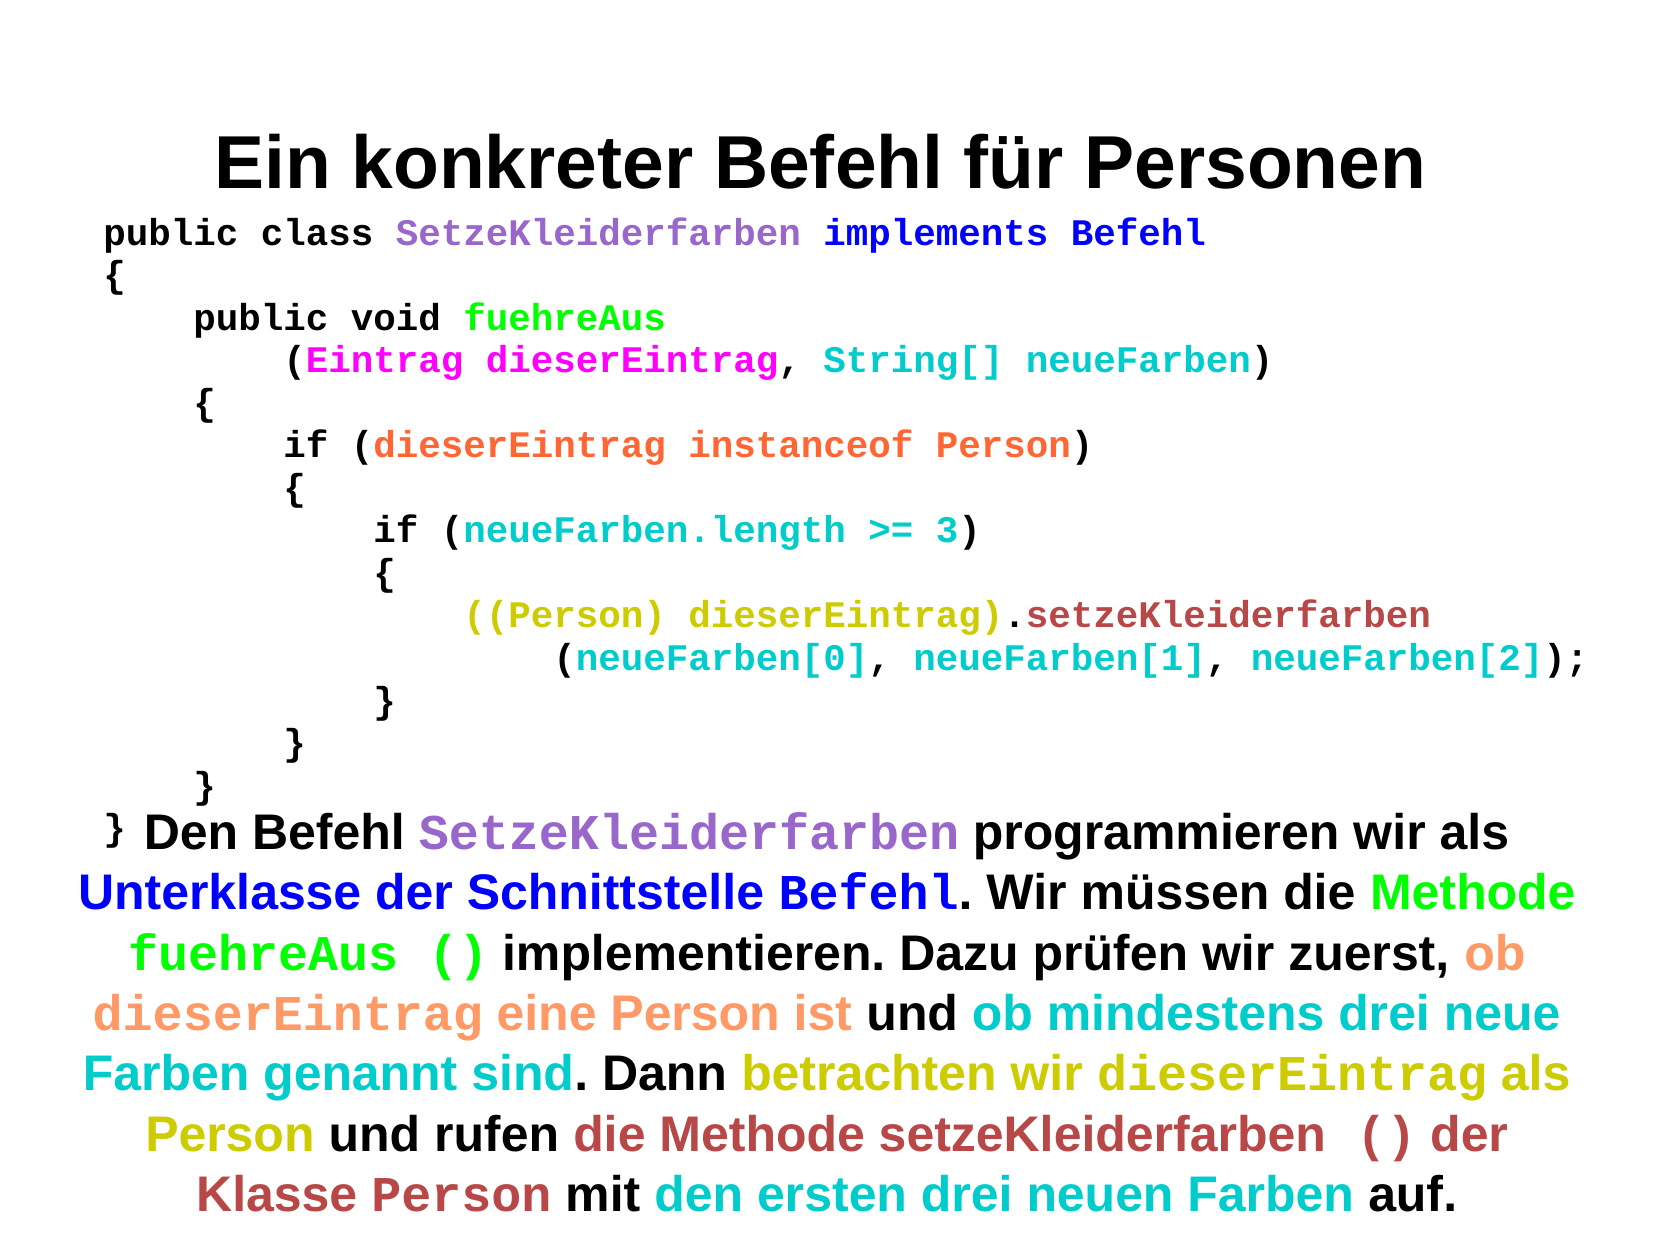

# Ein konkreter Befehl für Personen
public class SetzeKleiderfarben implements Befehl
{
 public void fuehreAus
 (Eintrag dieserEintrag, String[] neueFarben)
 {
 if (dieserEintrag instanceof Person)
 {
 if (neueFarben.length >= 3)
 {
 ((Person) dieserEintrag).setzeKleiderfarben
 (neueFarben[0], neueFarben[1], neueFarben[2]);
 }
 }
 }
}
Den Befehl SetzeKleiderfarben programmieren wir als Unterklasse der Schnittstelle Befehl. Wir müssen die Methode fuehreAus () implementieren. Dazu prüfen wir zuerst, ob dieserEintrag eine Person ist und ob mindestens drei neue Farben genannt sind. Dann betrachten wir dieserEintrag als Person und rufen die Methode setzeKleiderfarben () der Klasse Person mit den ersten drei neuen Farben auf.